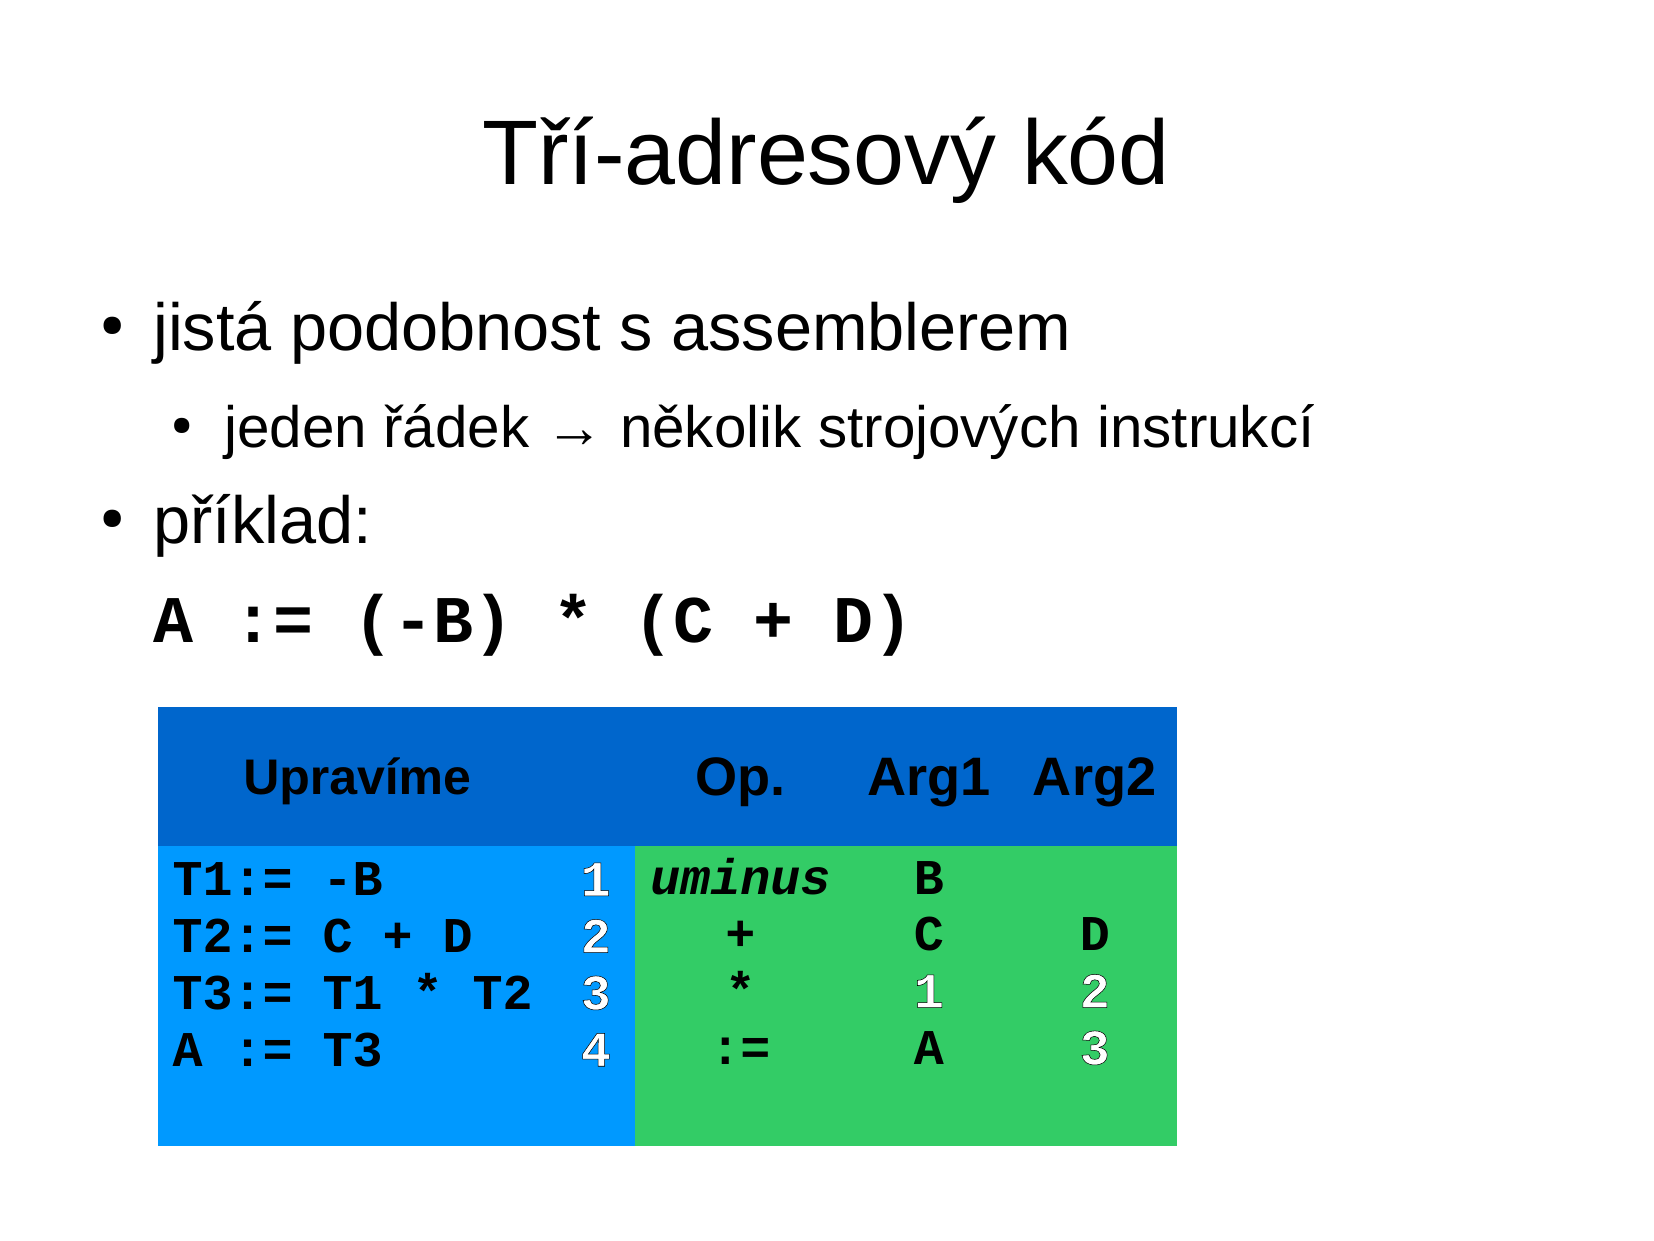

# Tří-adresový kód
jistá podobnost s assemblerem
jeden řádek → několik strojových instrukcí
příklad:
A := (-B) * (C + D)
| Upravíme | | Op. | Arg1 | Arg2 |
| --- | --- | --- | --- | --- |
| T1:= -B T2:= C + D T3:= T1 \* T2 A := T3 | 1 2 3 4 | uminus + \* := | B C 1 A | D 2 3 |